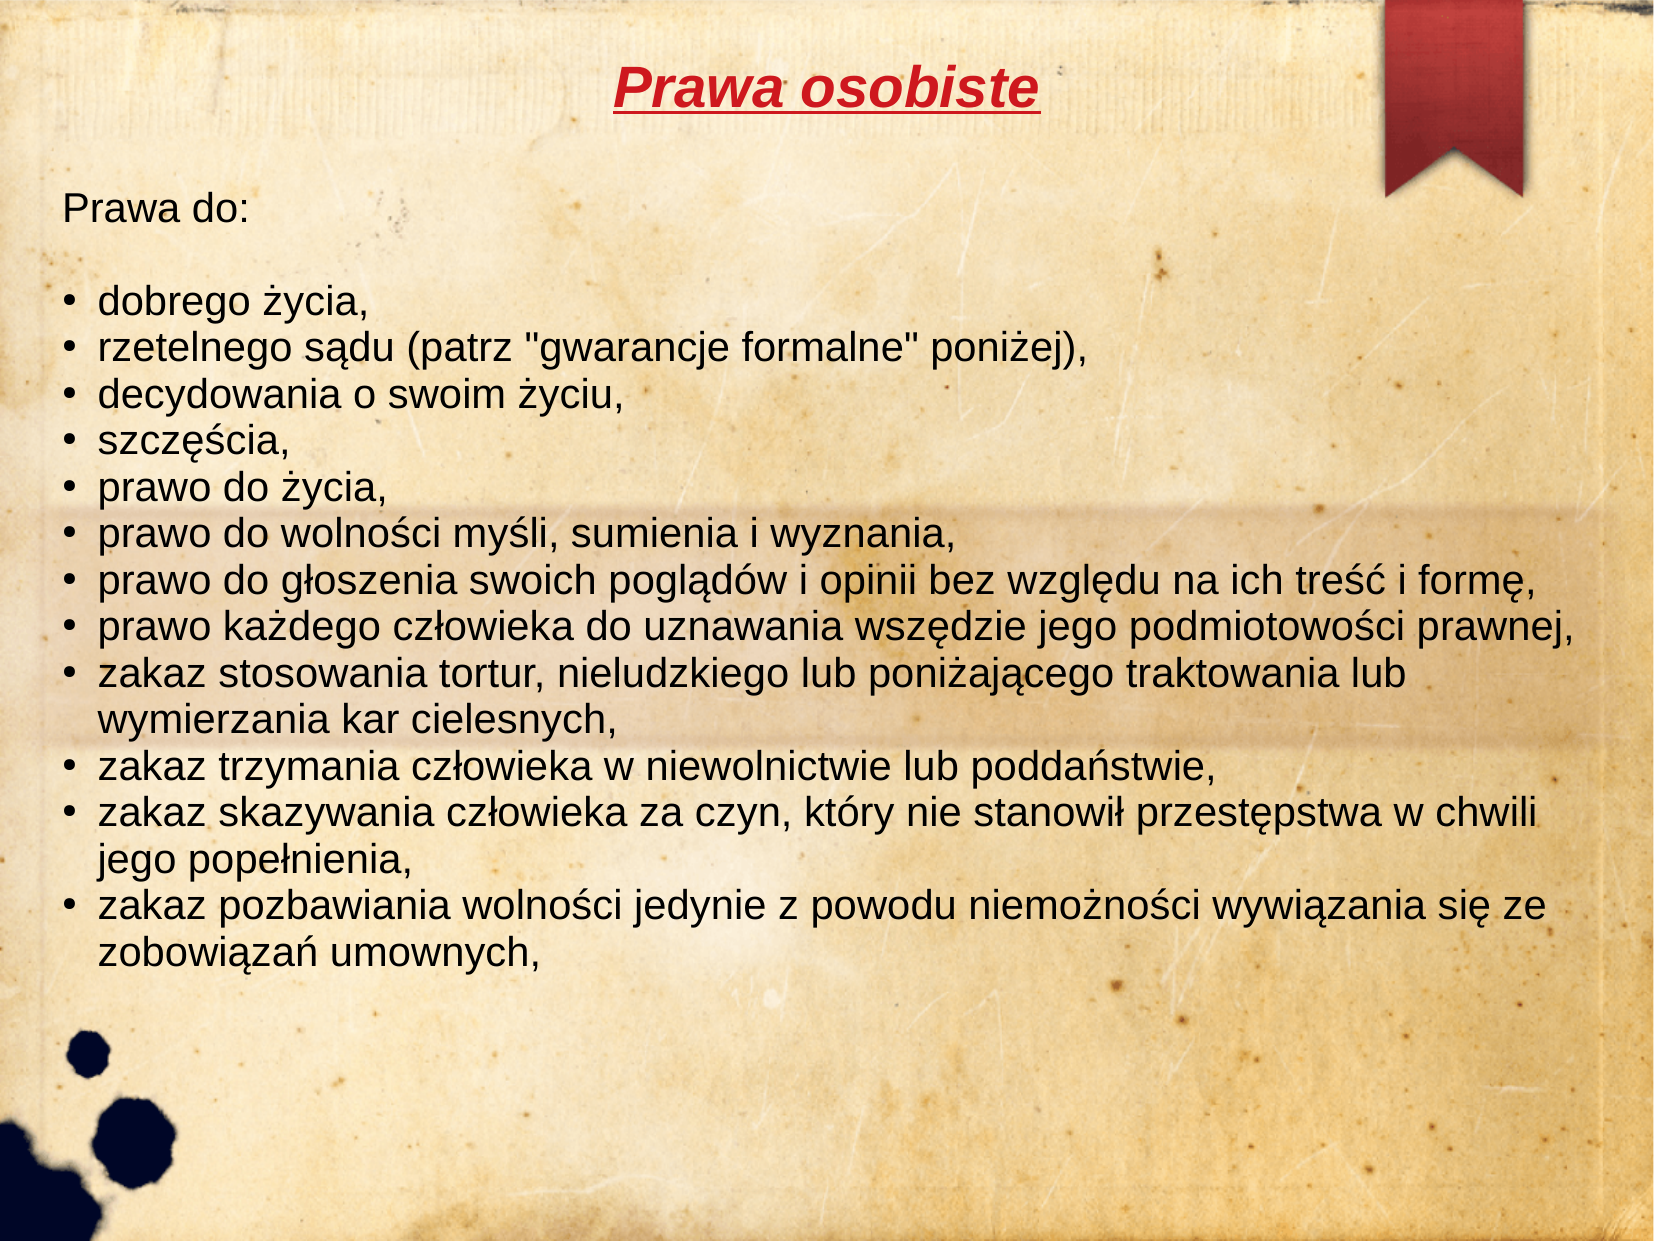

Prawa osobiste
Prawa do:
dobrego życia,
rzetelnego sądu (patrz "gwarancje formalne" poniżej),
decydowania o swoim życiu,
szczęścia,
prawo do życia,
prawo do wolności myśli, sumienia i wyznania,
prawo do głoszenia swoich poglądów i opinii bez względu na ich treść i formę,
prawo każdego człowieka do uznawania wszędzie jego podmiotowości prawnej,
zakaz stosowania tortur, nieludzkiego lub poniżającego traktowania lub wymierzania kar cielesnych,
zakaz trzymania człowieka w niewolnictwie lub poddaństwie,
zakaz skazywania człowieka za czyn, który nie stanowił przestępstwa w chwili jego popełnienia,
zakaz pozbawiania wolności jedynie z powodu niemożności wywiązania się ze zobowiązań umownych,